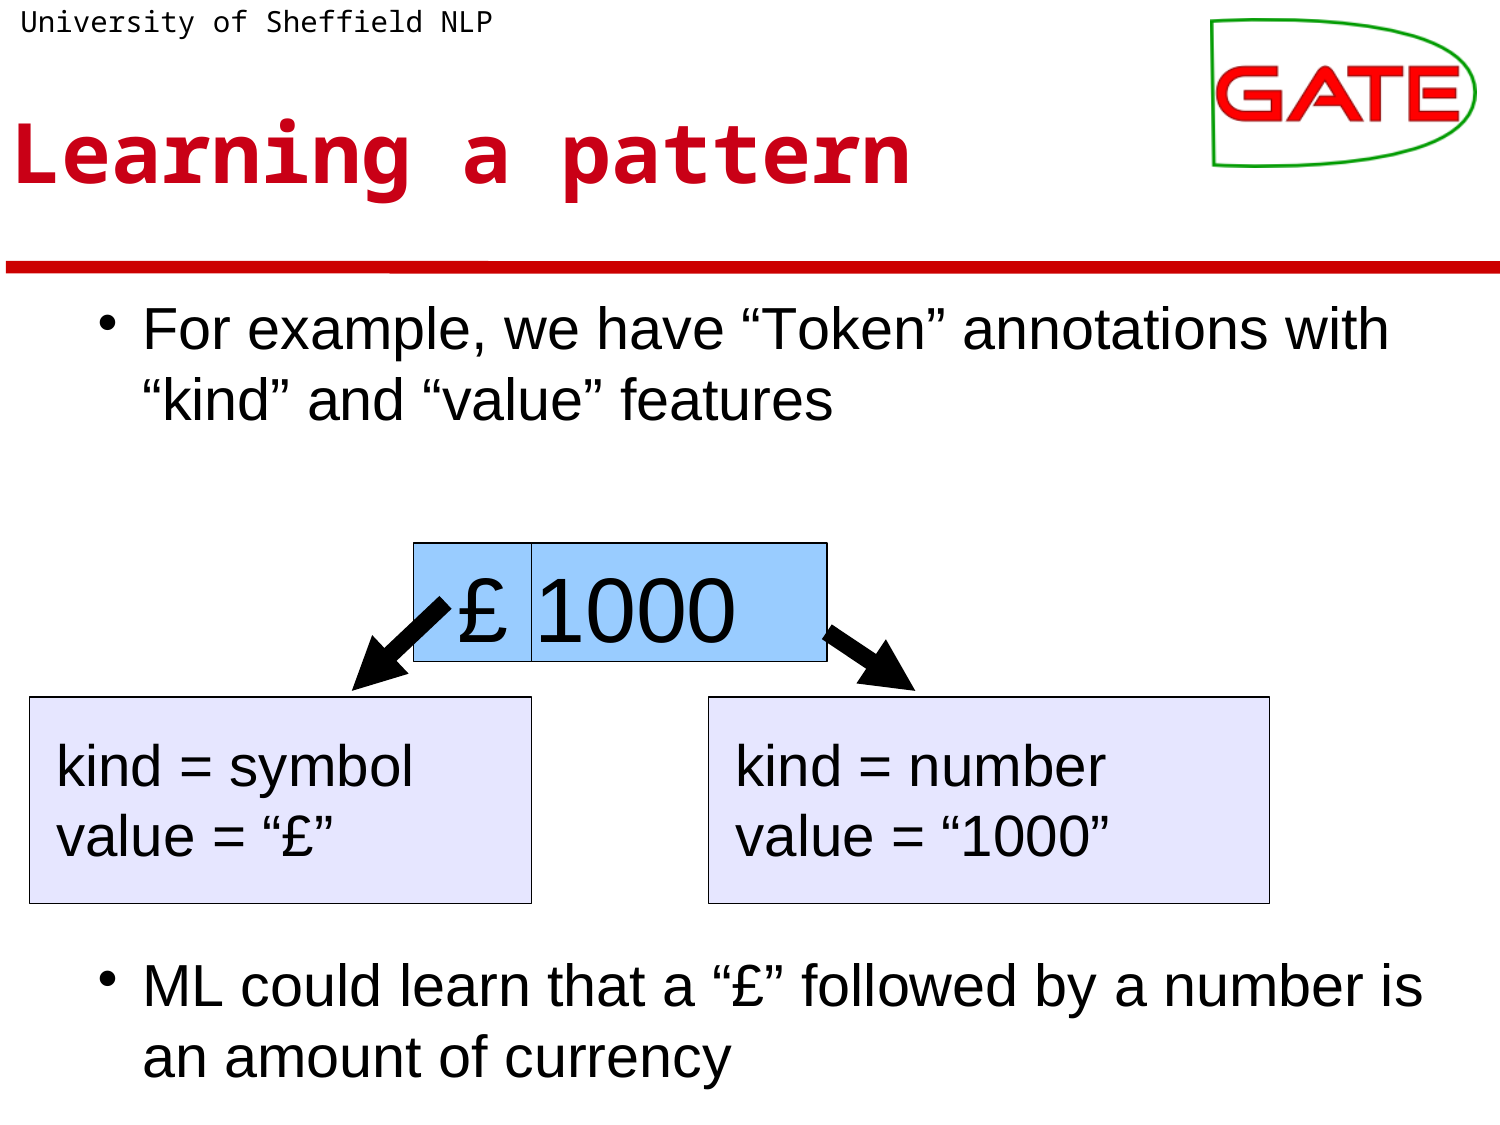

# Learning a pattern
For example, we have “Token” annotations with “kind” and “value” features
ML could learn that a “£” followed by a number is an amount of currency
£ 1000
kind = symbol
value = “£”
kind = number
value = “1000”